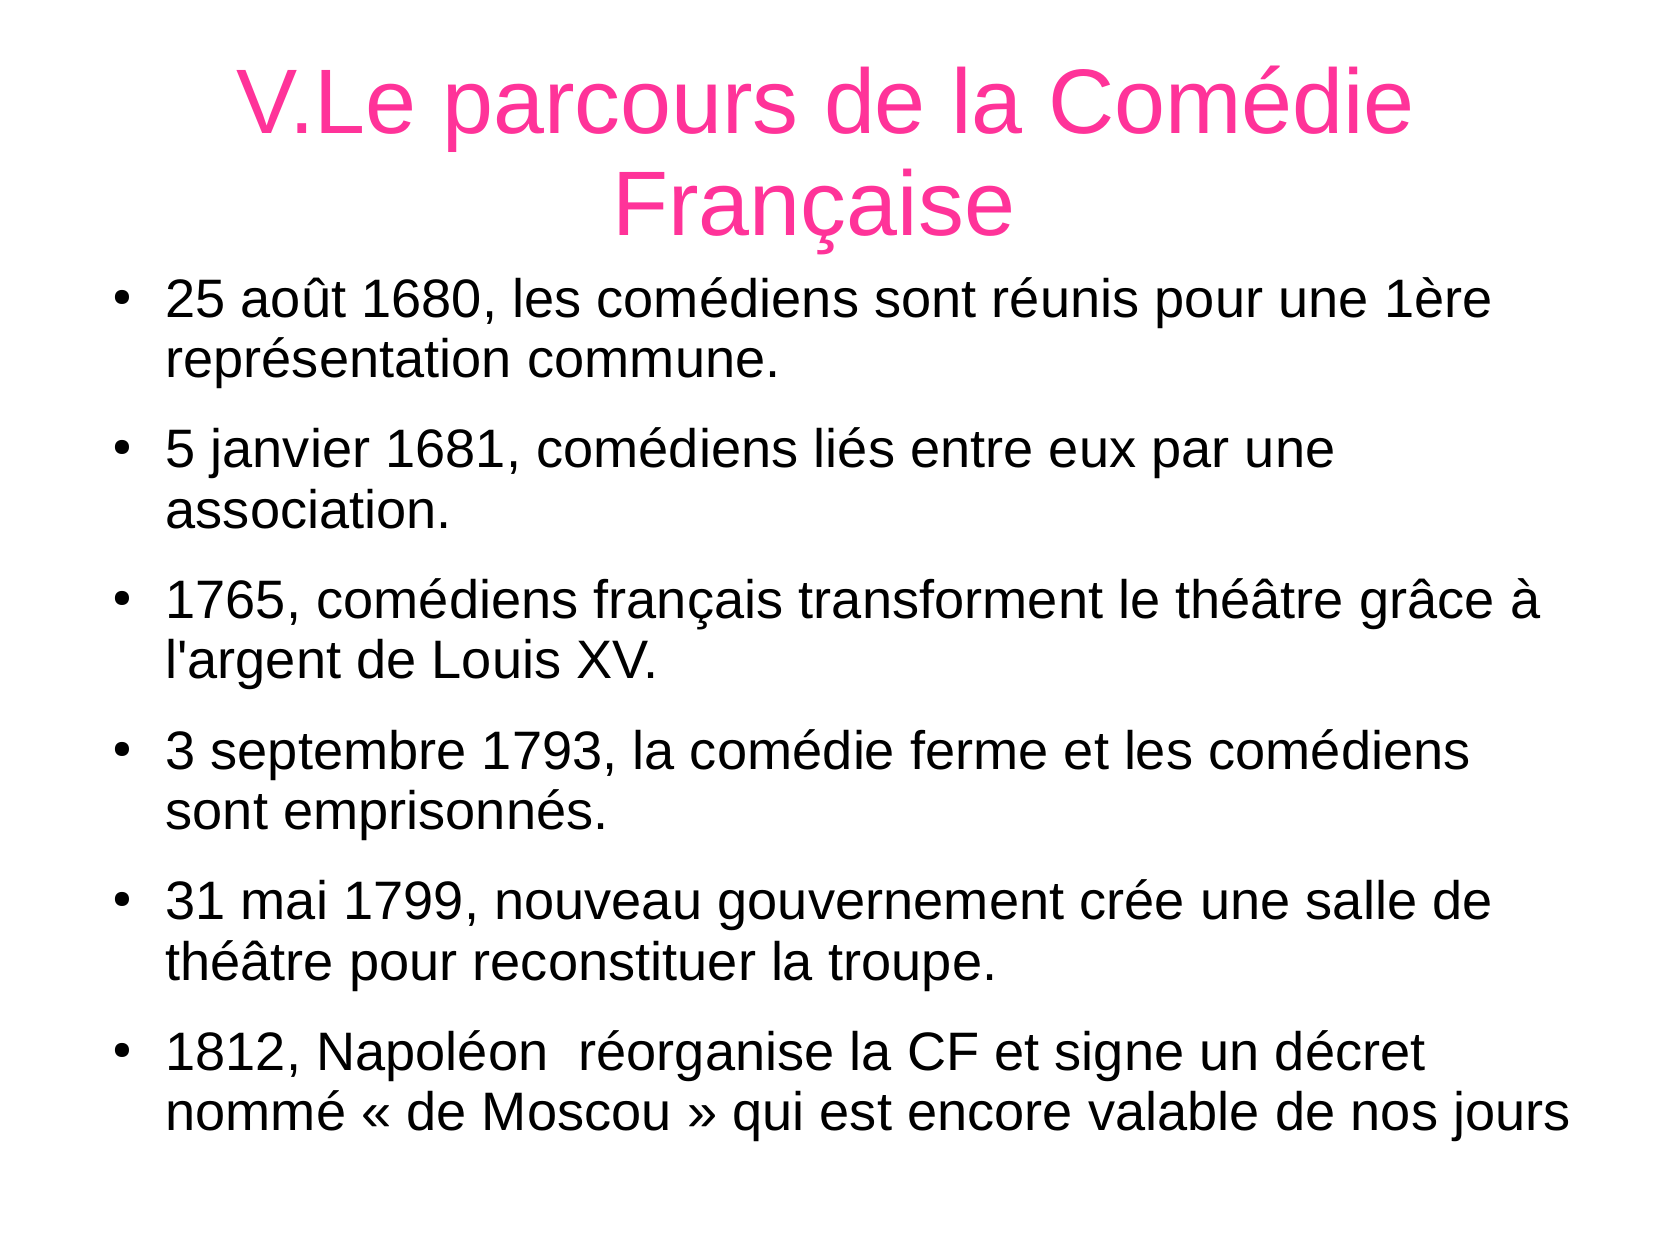

# V.Le parcours de la Comédie Française
25 août 1680, les comédiens sont réunis pour une 1ère représentation commune.
5 janvier 1681, comédiens liés entre eux par une association.
1765, comédiens français transforment le théâtre grâce à l'argent de Louis XV.
3 septembre 1793, la comédie ferme et les comédiens sont emprisonnés.
31 mai 1799, nouveau gouvernement crée une salle de théâtre pour reconstituer la troupe.
1812, Napoléon réorganise la CF et signe un décret nommé « de Moscou » qui est encore valable de nos jours